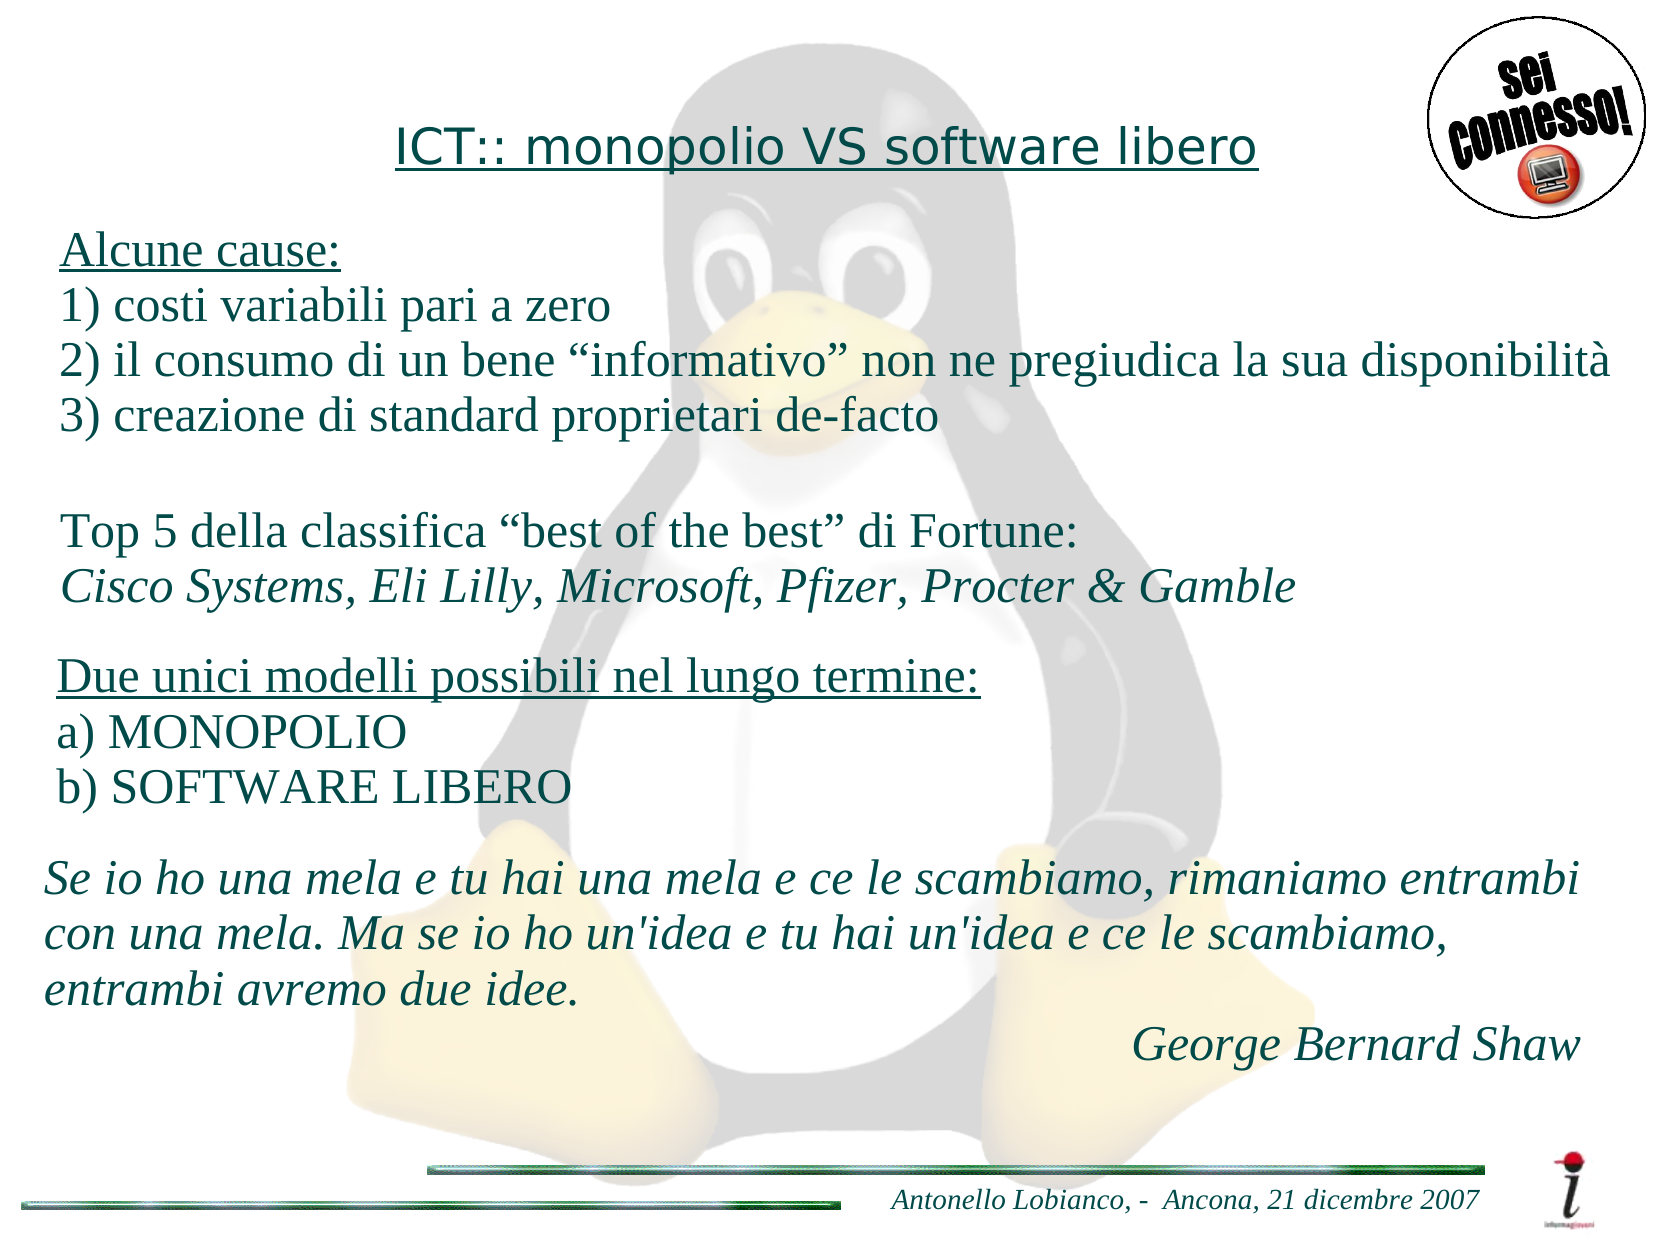

ICT:: monopolio VS software libero
Alcune cause:
1) costi variabili pari a zero
2) il consumo di un bene “informativo” non ne pregiudica la sua disponibilità
3) creazione di standard proprietari de-facto
Top 5 della classifica “best of the best” di Fortune:
Cisco Systems, Eli Lilly, Microsoft, Pfizer, Procter & Gamble
Due unici modelli possibili nel lungo termine:
a) MONOPOLIO
b) SOFTWARE LIBERO
Se io ho una mela e tu hai una mela e ce le scambiamo, rimaniamo entrambi con una mela. Ma se io ho un'idea e tu hai un'idea e ce le scambiamo, entrambi avremo due idee.
George Bernard Shaw